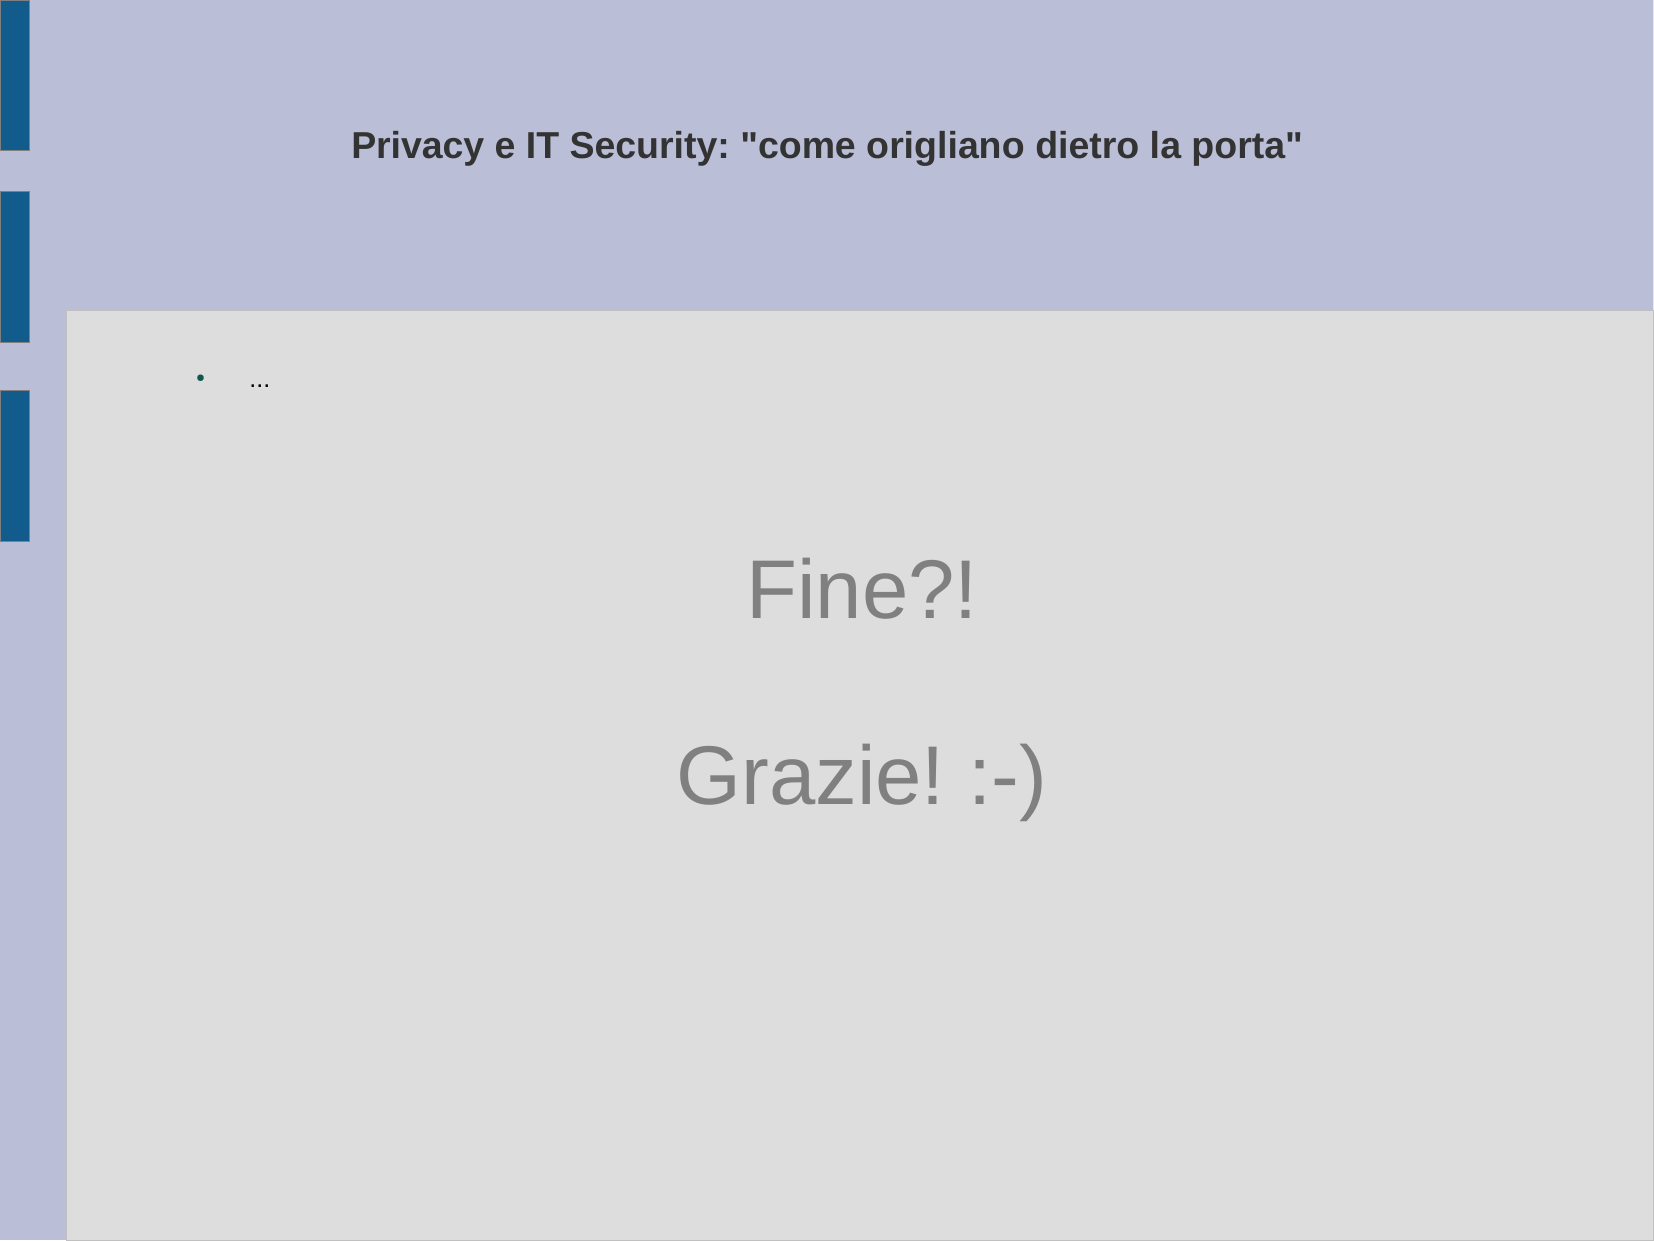

Privacy e IT Security: "come origliano dietro la porta"
# ...
Fine?!
Grazie! :-)